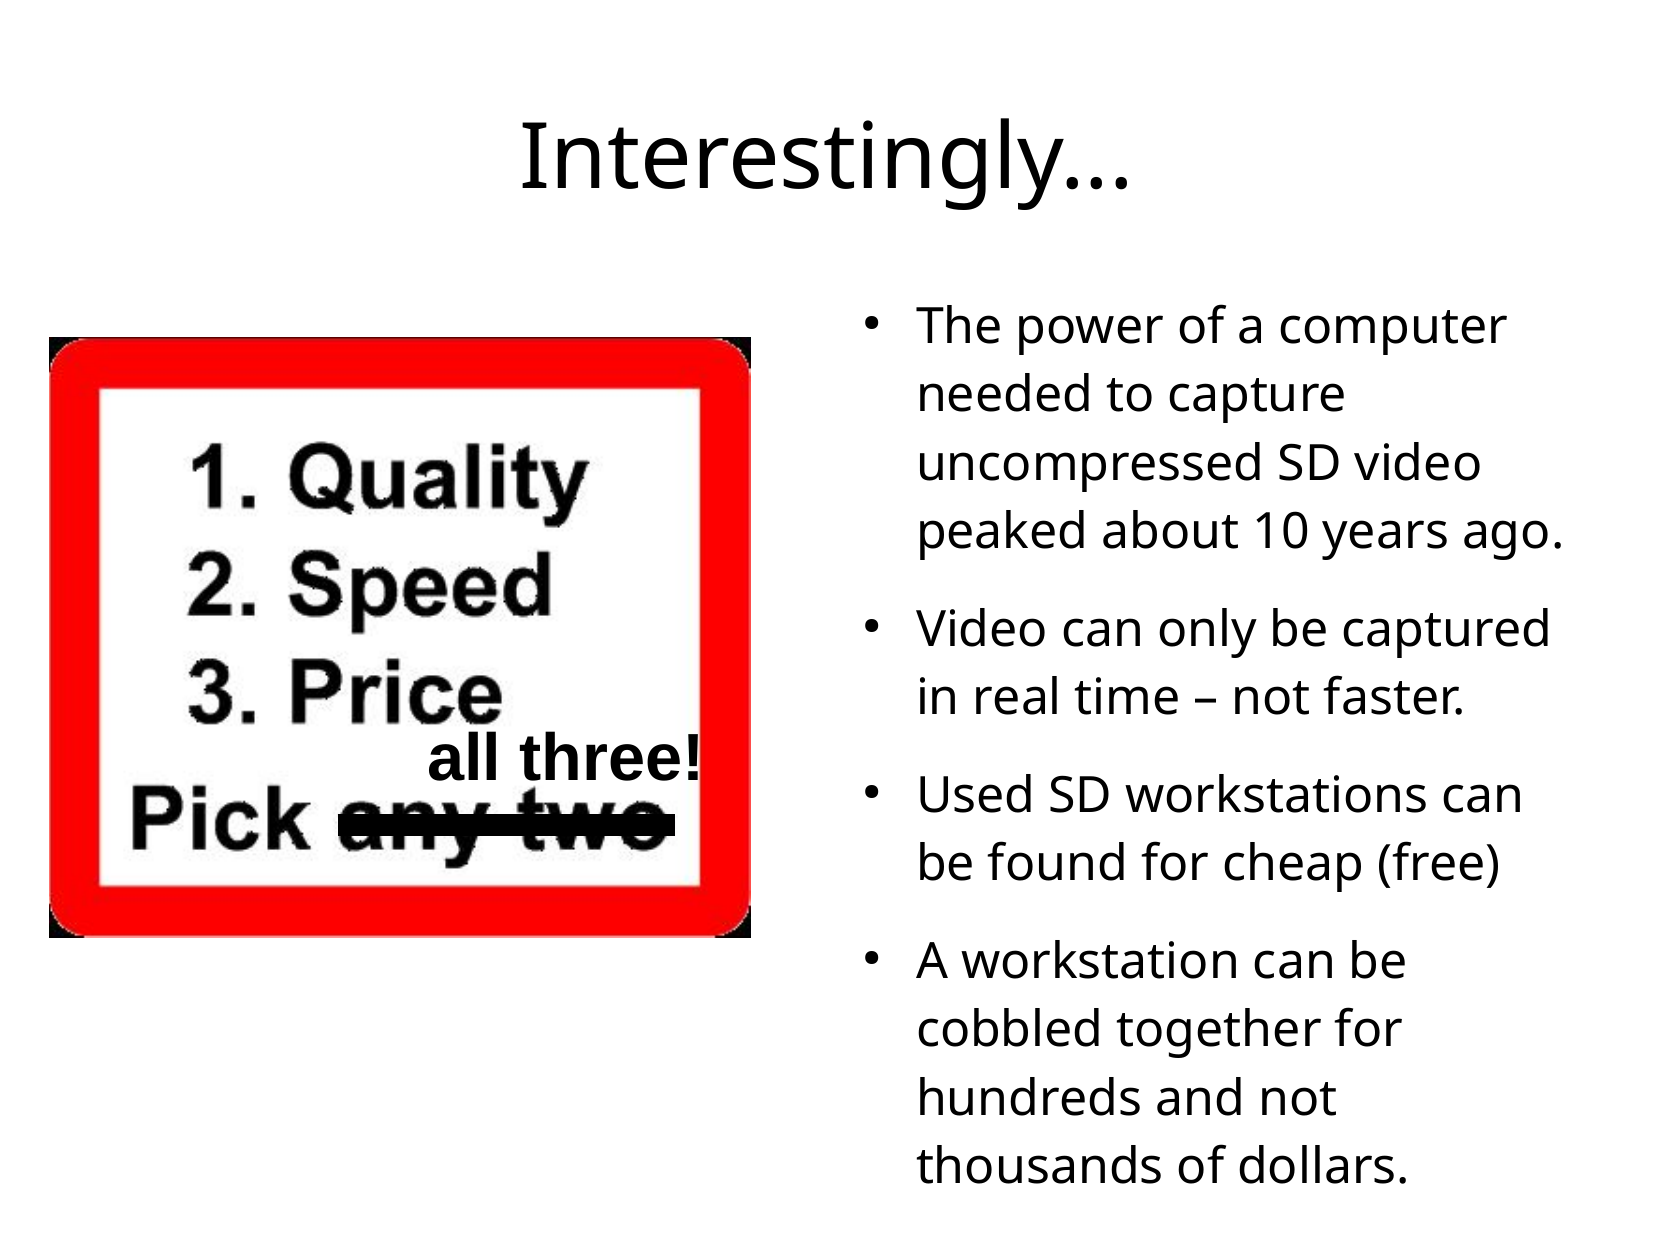

# Interestingly...
The power of a computer needed to capture uncompressed SD video peaked about 10 years ago.
Video can only be captured in real time – not faster.
Used SD workstations can be found for cheap (free)
A workstation can be cobbled together for hundreds and not thousands of dollars.
all three!